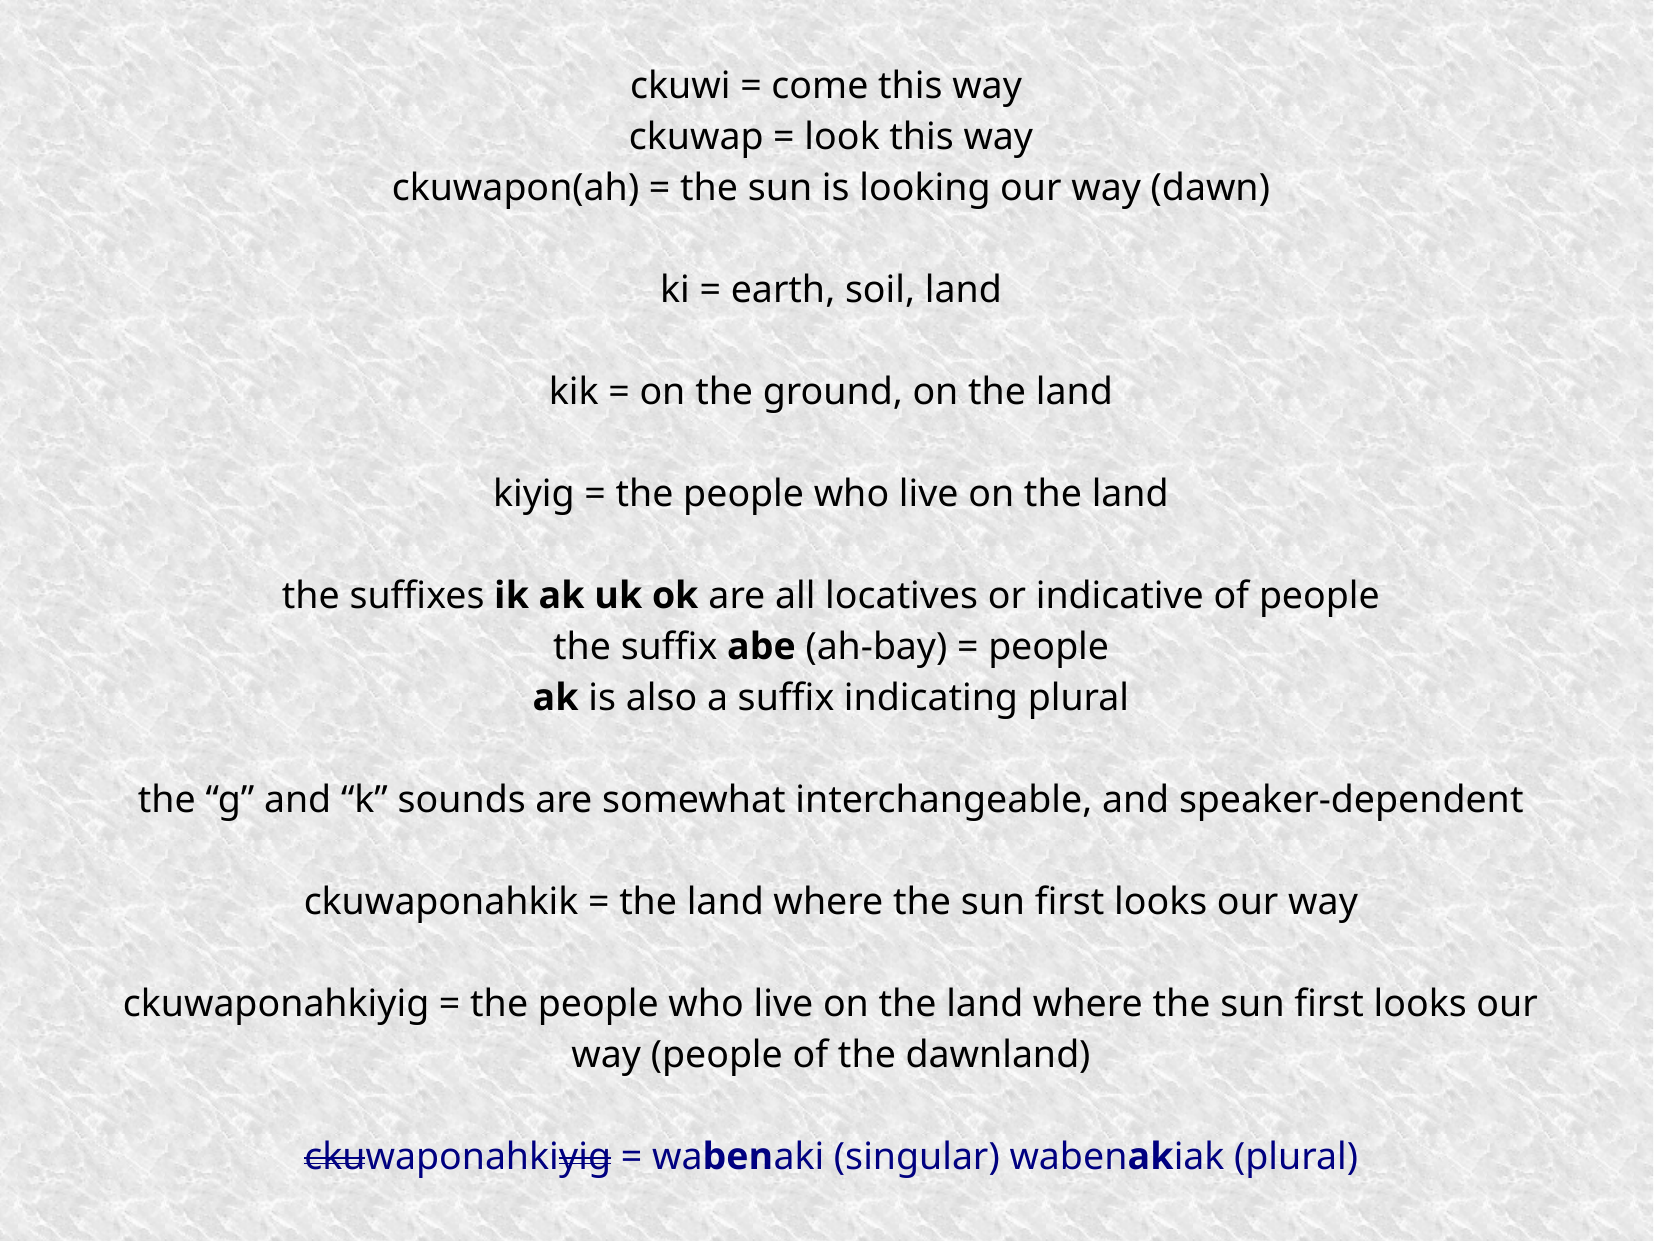

# ckuwi = come this way
ckuwap = look this way
ckuwapon(ah) = the sun is looking our way (dawn)
ki = earth, soil, land
kik = on the ground, on the land
kiyig = the people who live on the land
the suffixes ik ak uk ok are all locatives or indicative of people
the suffix abe (ah-bay) = people
ak is also a suffix indicating plural
the “g” and “k” sounds are somewhat interchangeable, and speaker-dependent
ckuwaponahkik = the land where the sun first looks our way
ckuwaponahkiyig = the people who live on the land where the sun first looks our way (people of the dawnland)
ckuwaponahkiyig = wabenaki (singular) wabenakiak (plural)